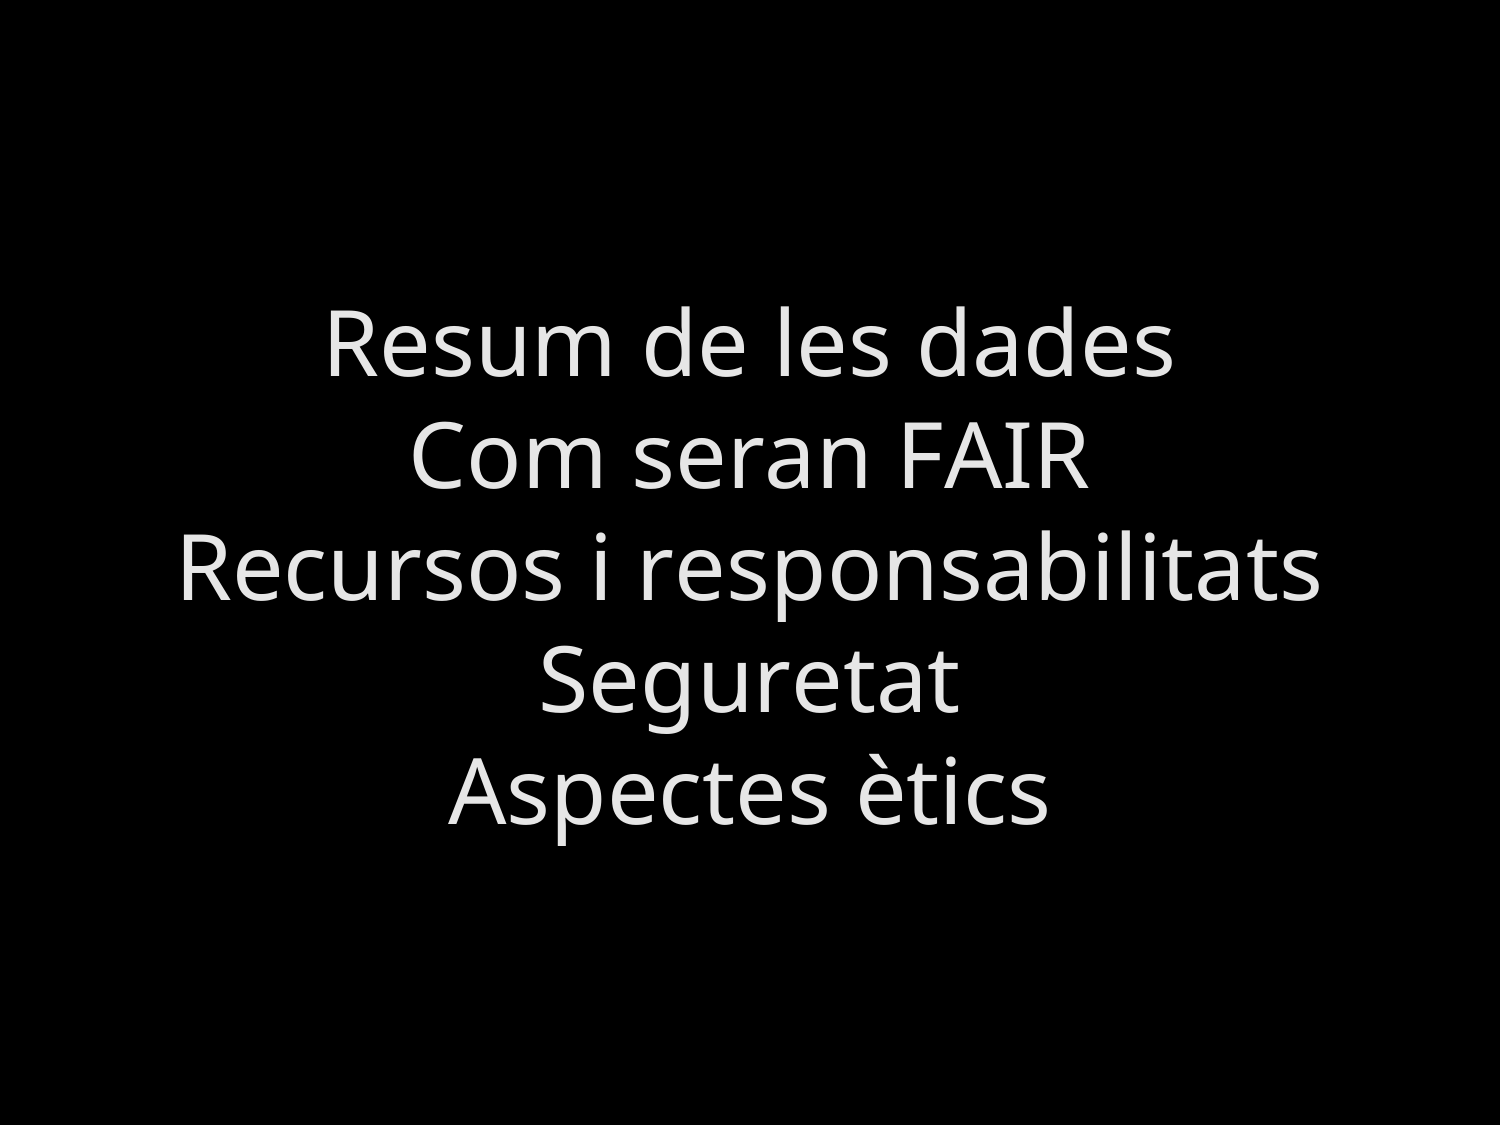

# Resum de les dades
Com seran FAIR
Recursos i responsabilitats
Seguretat
Aspectes ètics